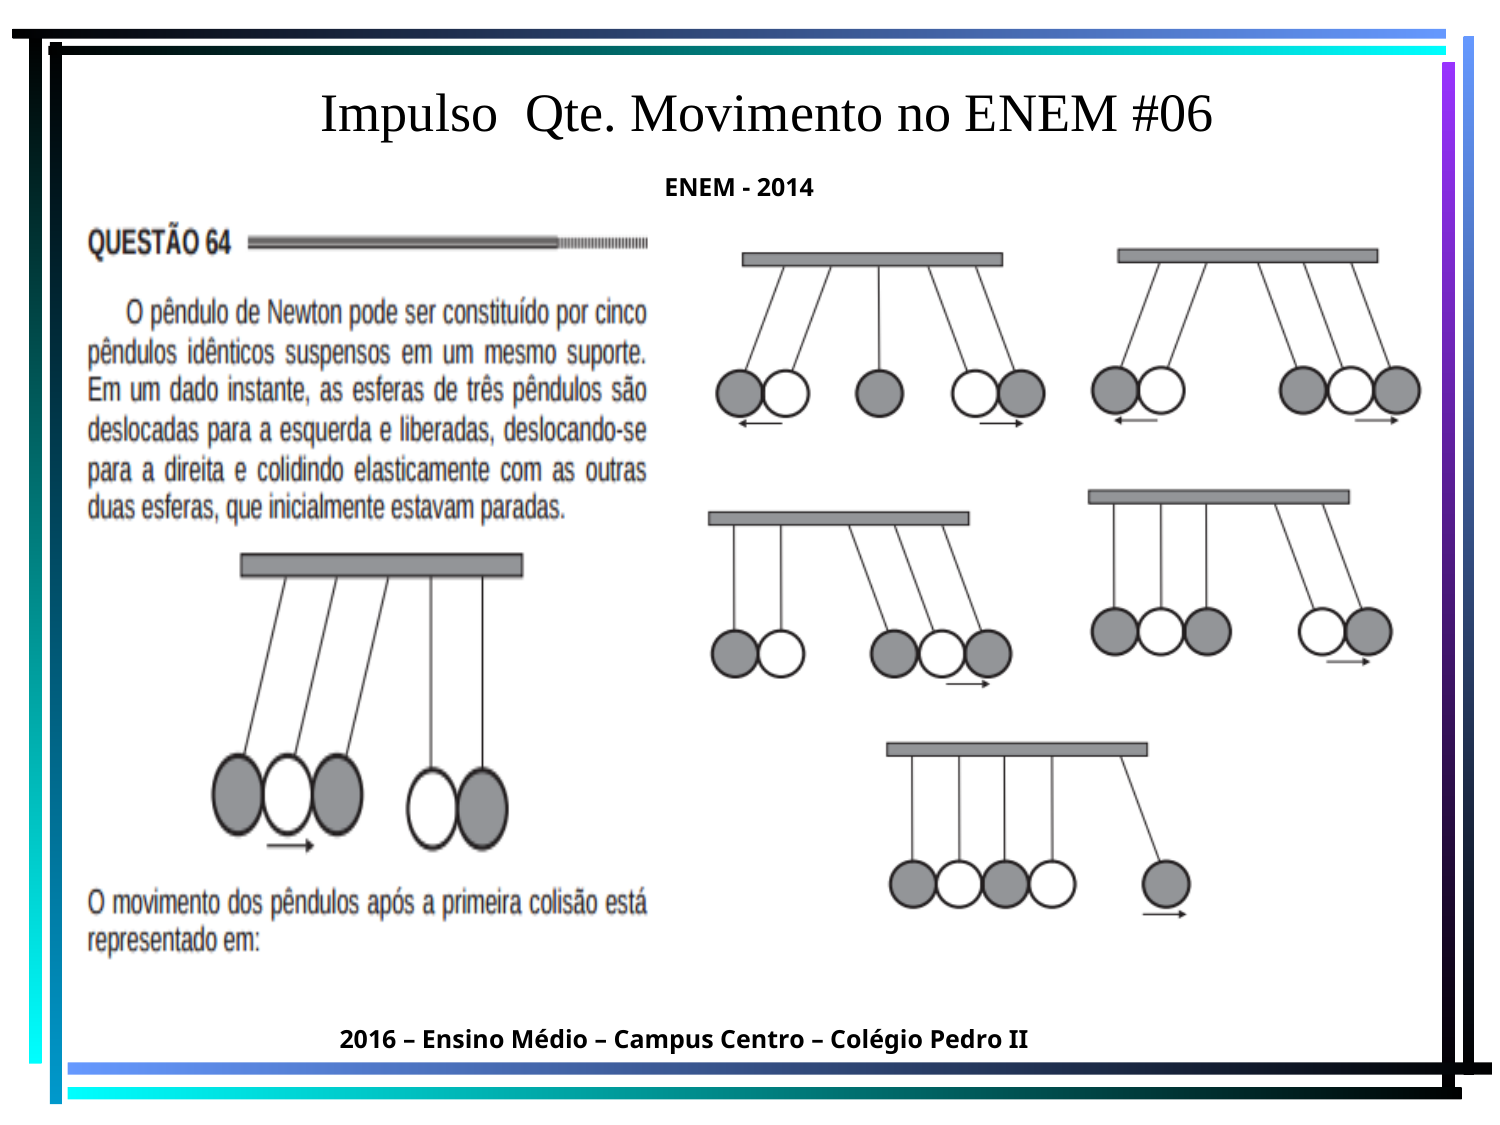

# Impulso Qte. Movimento no ENEM #06
ENEM - 2014
2016 – Ensino Médio – Campus Centro – Colégio Pedro II